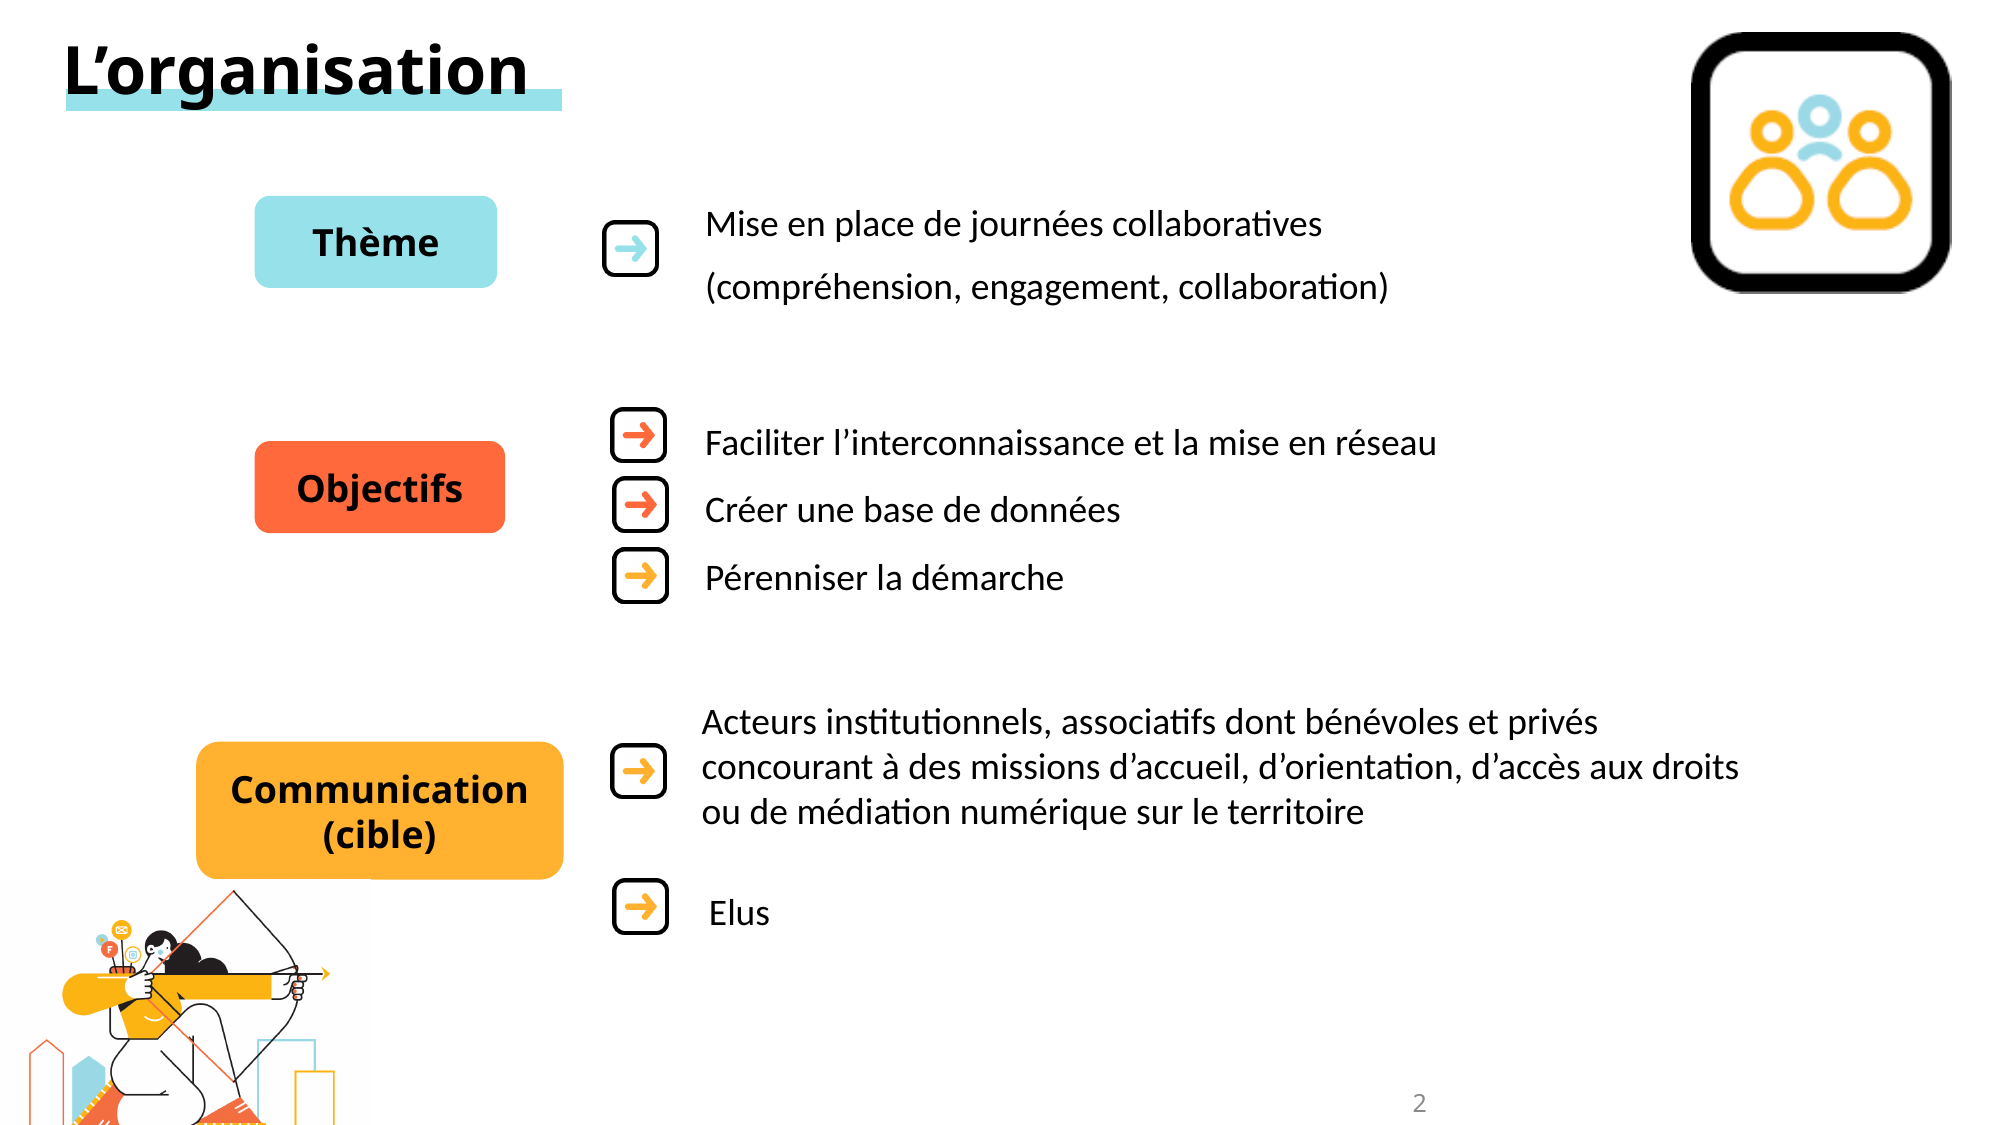

L’organisation
Mise en place de journées collaboratives
(compréhension, engagement, collaboration)
Thème
Faciliter l’interconnaissance et la mise en réseau
Créer une base de données
Pérenniser la démarche
Objectifs
Acteurs institutionnels, associatifs dont bénévoles et privés concourant à des missions d’accueil, d’orientation, d’accès aux droits ou de médiation numérique sur le territoire
Communication (cible)
Elus
1